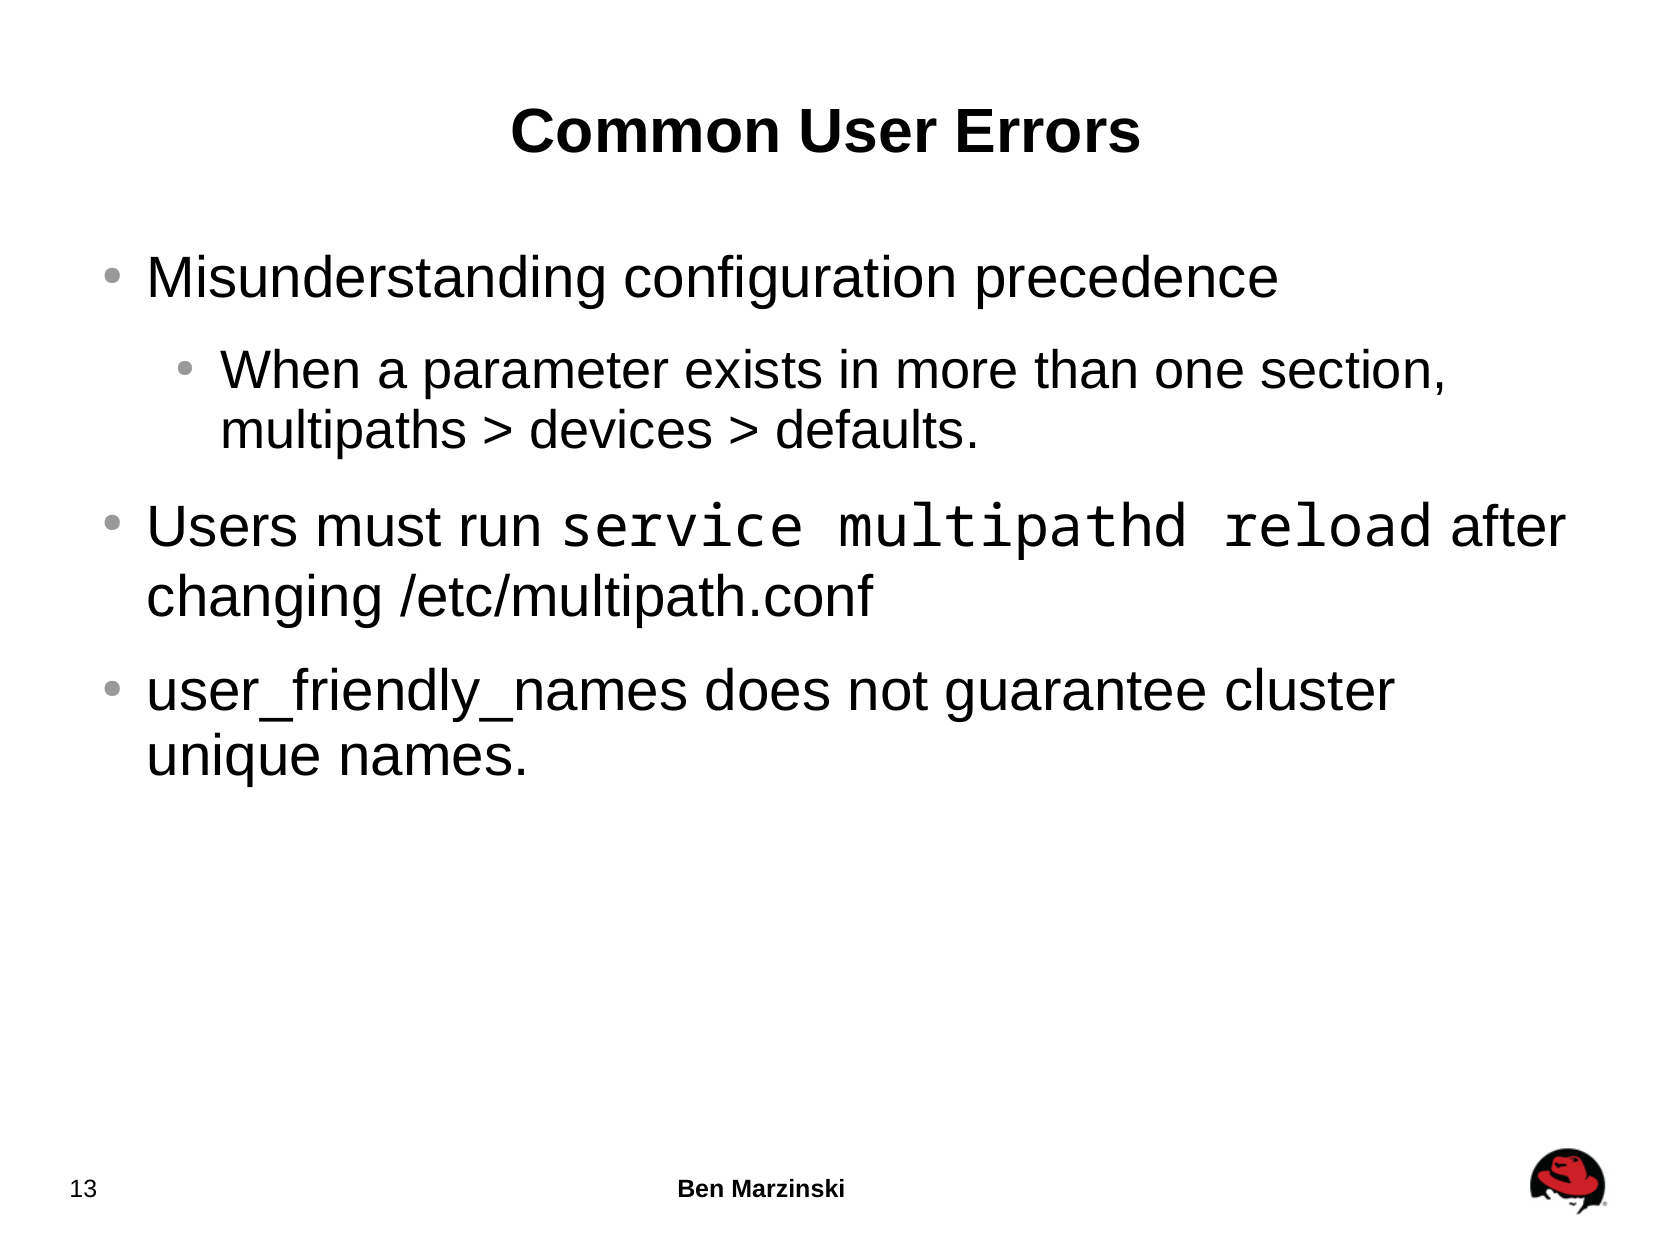

# Common User Errors
Misunderstanding configuration precedence
When a parameter exists in more than one section, multipaths > devices > defaults.
Users must run service multipathd reload after changing /etc/multipath.conf
user_friendly_names does not guarantee cluster unique names.